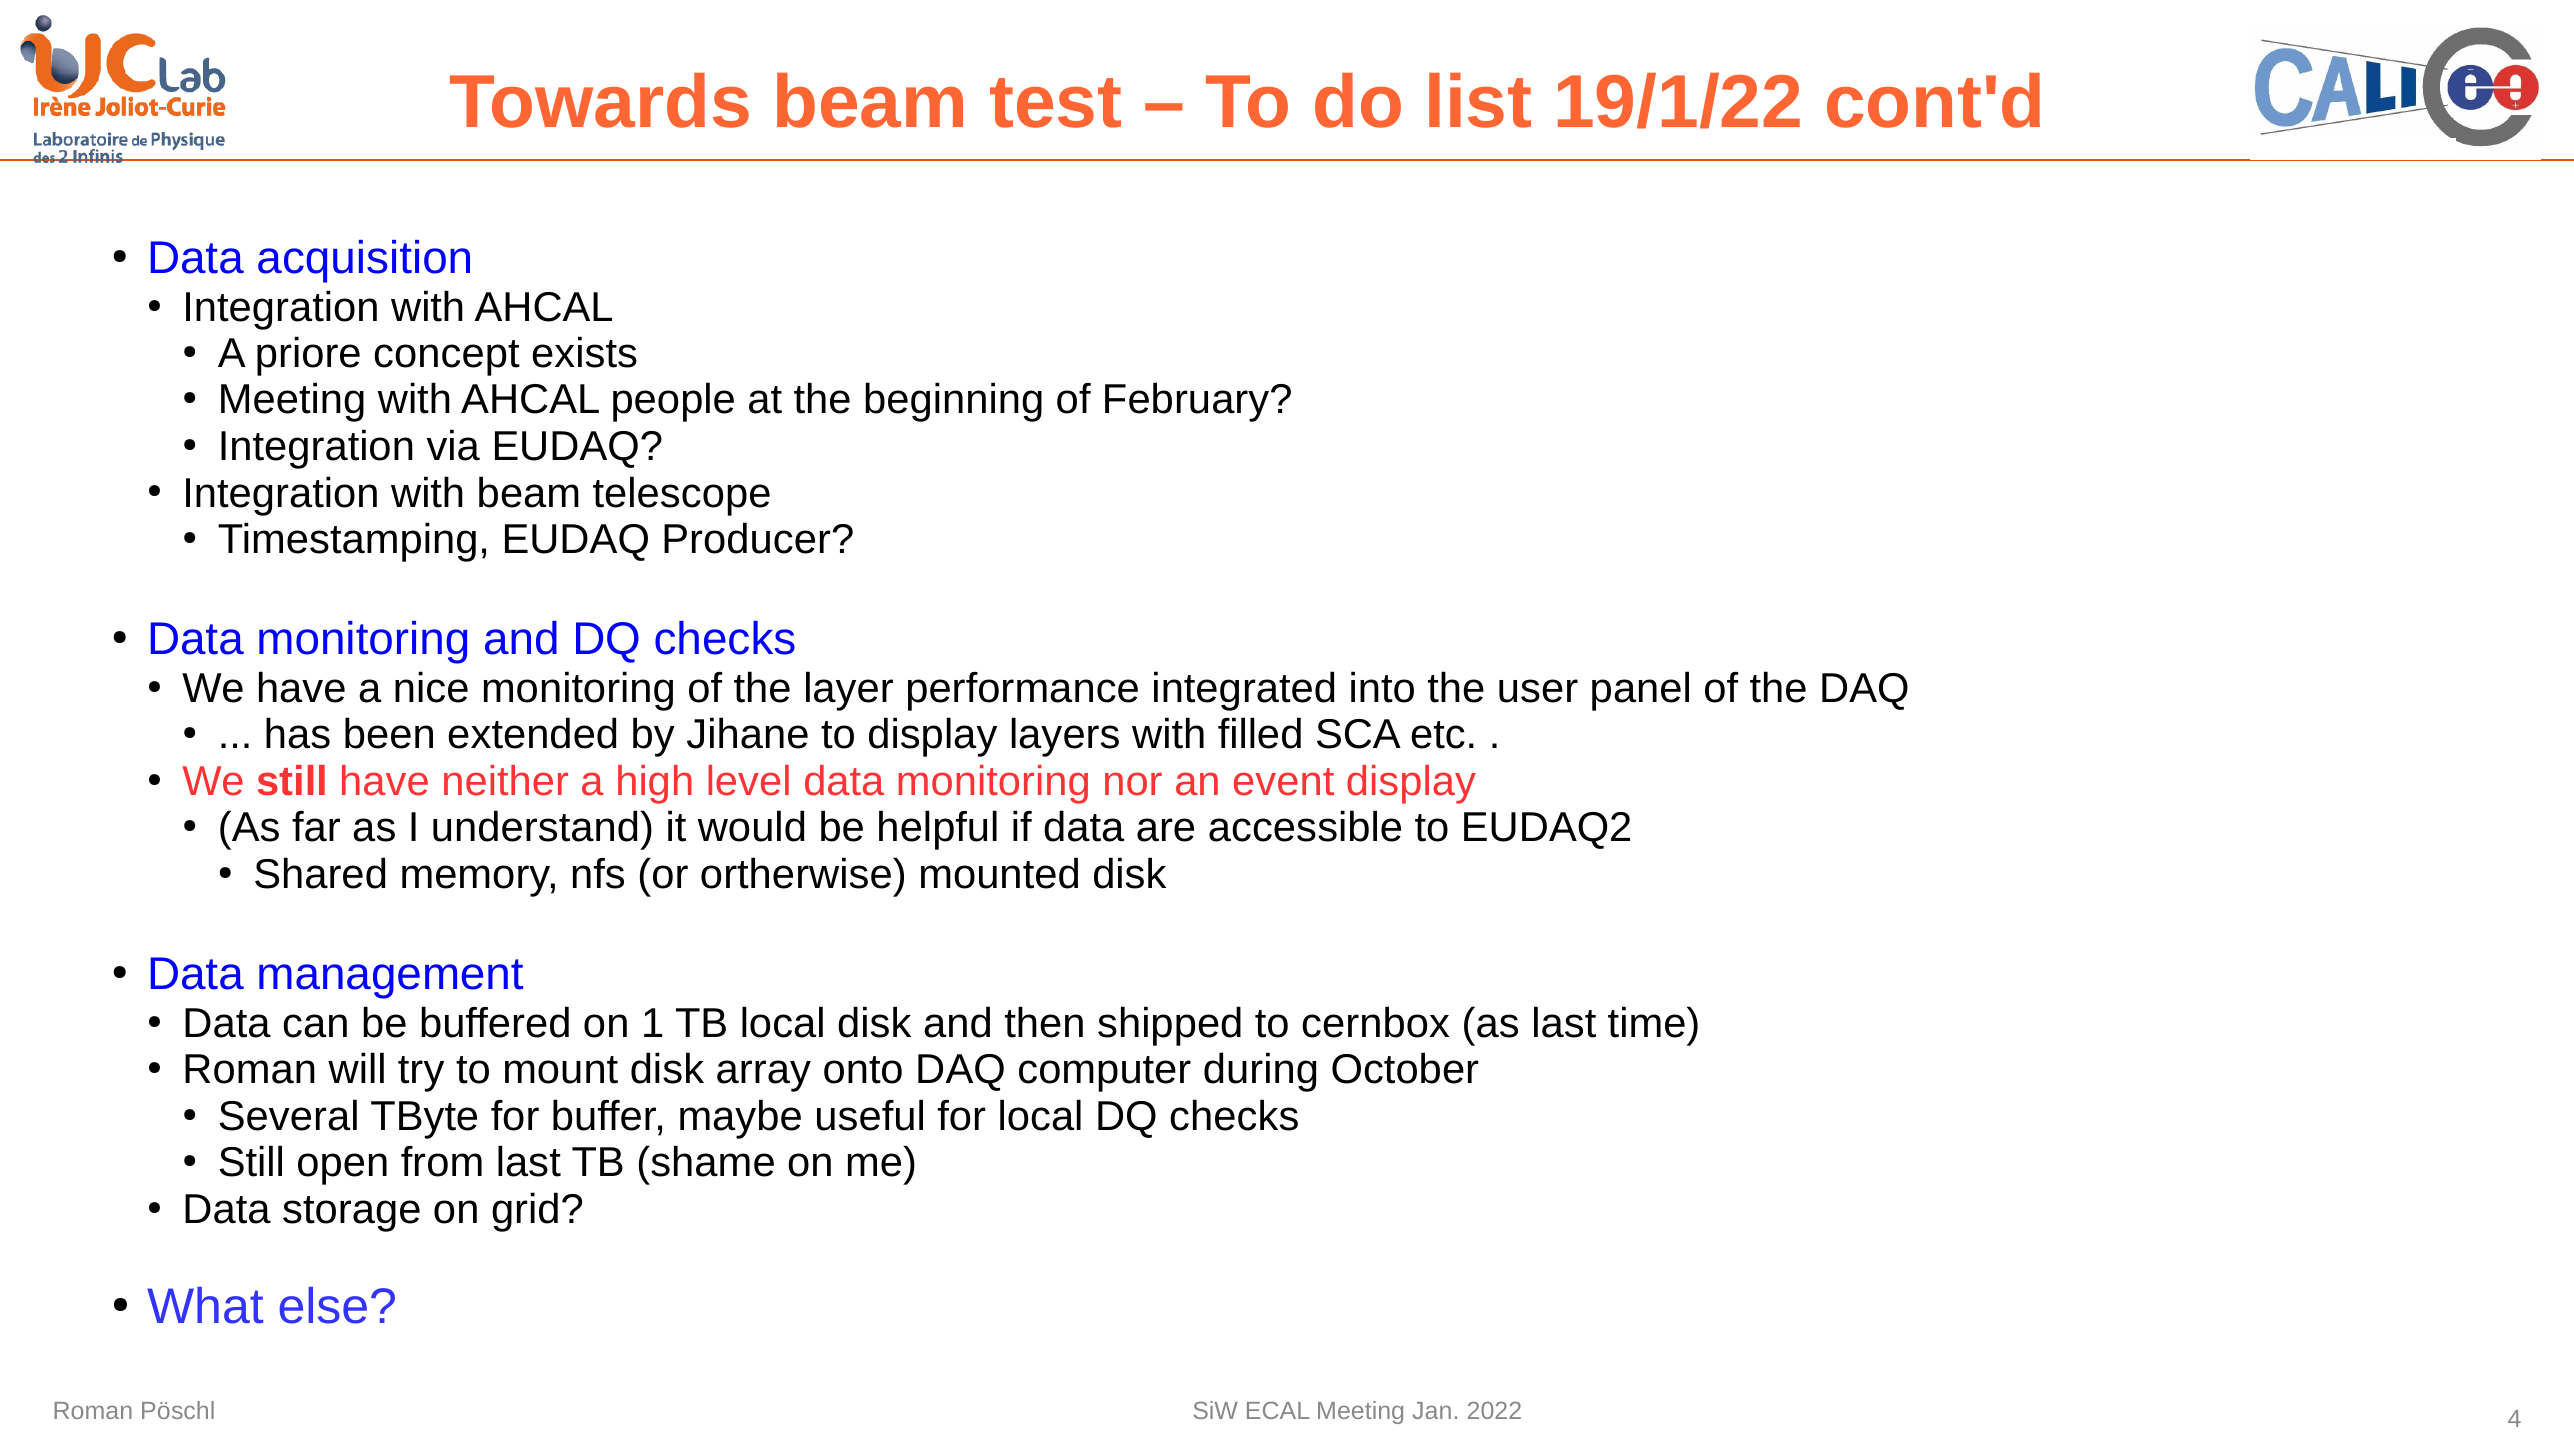

# Towards beam test – To do list 19/1/22 cont'd
Data acquisition
Integration with AHCAL
A priore concept exists
Meeting with AHCAL people at the beginning of February?
Integration via EUDAQ?
Integration with beam telescope
Timestamping, EUDAQ Producer?
Data monitoring and DQ checks
We have a nice monitoring of the layer performance integrated into the user panel of the DAQ
... has been extended by Jihane to display layers with filled SCA etc. .
We still have neither a high level data monitoring nor an event display
(As far as I understand) it would be helpful if data are accessible to EUDAQ2
Shared memory, nfs (or ortherwise) mounted disk
Data management
Data can be buffered on 1 TB local disk and then shipped to cernbox (as last time)
Roman will try to mount disk array onto DAQ computer during October
Several TByte for buffer, maybe useful for local DQ checks
Still open from last TB (shame on me)
Data storage on grid?
What else?